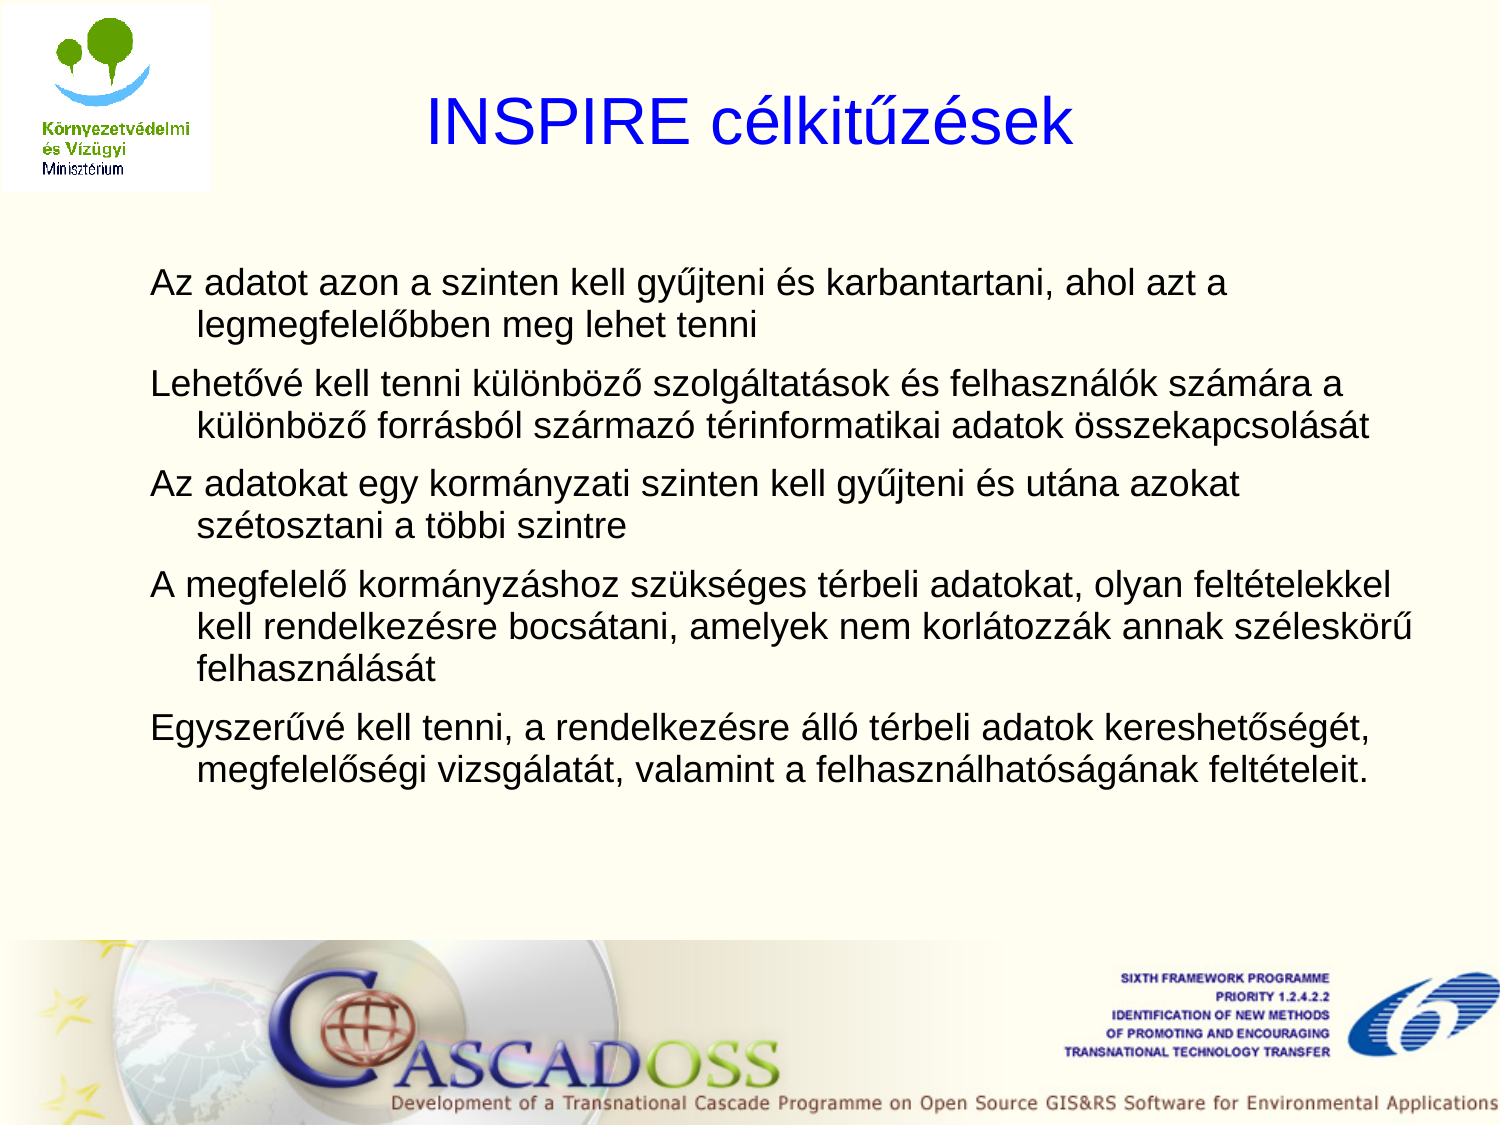

# INSPIRE célkitűzések
Az adatot azon a szinten kell gyűjteni és karbantartani, ahol azt a legmegfelelőbben meg lehet tenni
Lehetővé kell tenni különböző szolgáltatások és felhasználók számára a különböző forrásból származó térinformatikai adatok összekapcsolását
Az adatokat egy kormányzati szinten kell gyűjteni és utána azokat szétosztani a többi szintre
A megfelelő kormányzáshoz szükséges térbeli adatokat, olyan feltételekkel kell rendelkezésre bocsátani, amelyek nem korlátozzák annak széleskörű felhasználását
Egyszerűvé kell tenni, a rendelkezésre álló térbeli adatok kereshetőségét, megfelelőségi vizsgálatát, valamint a felhasználhatóságának feltételeit.